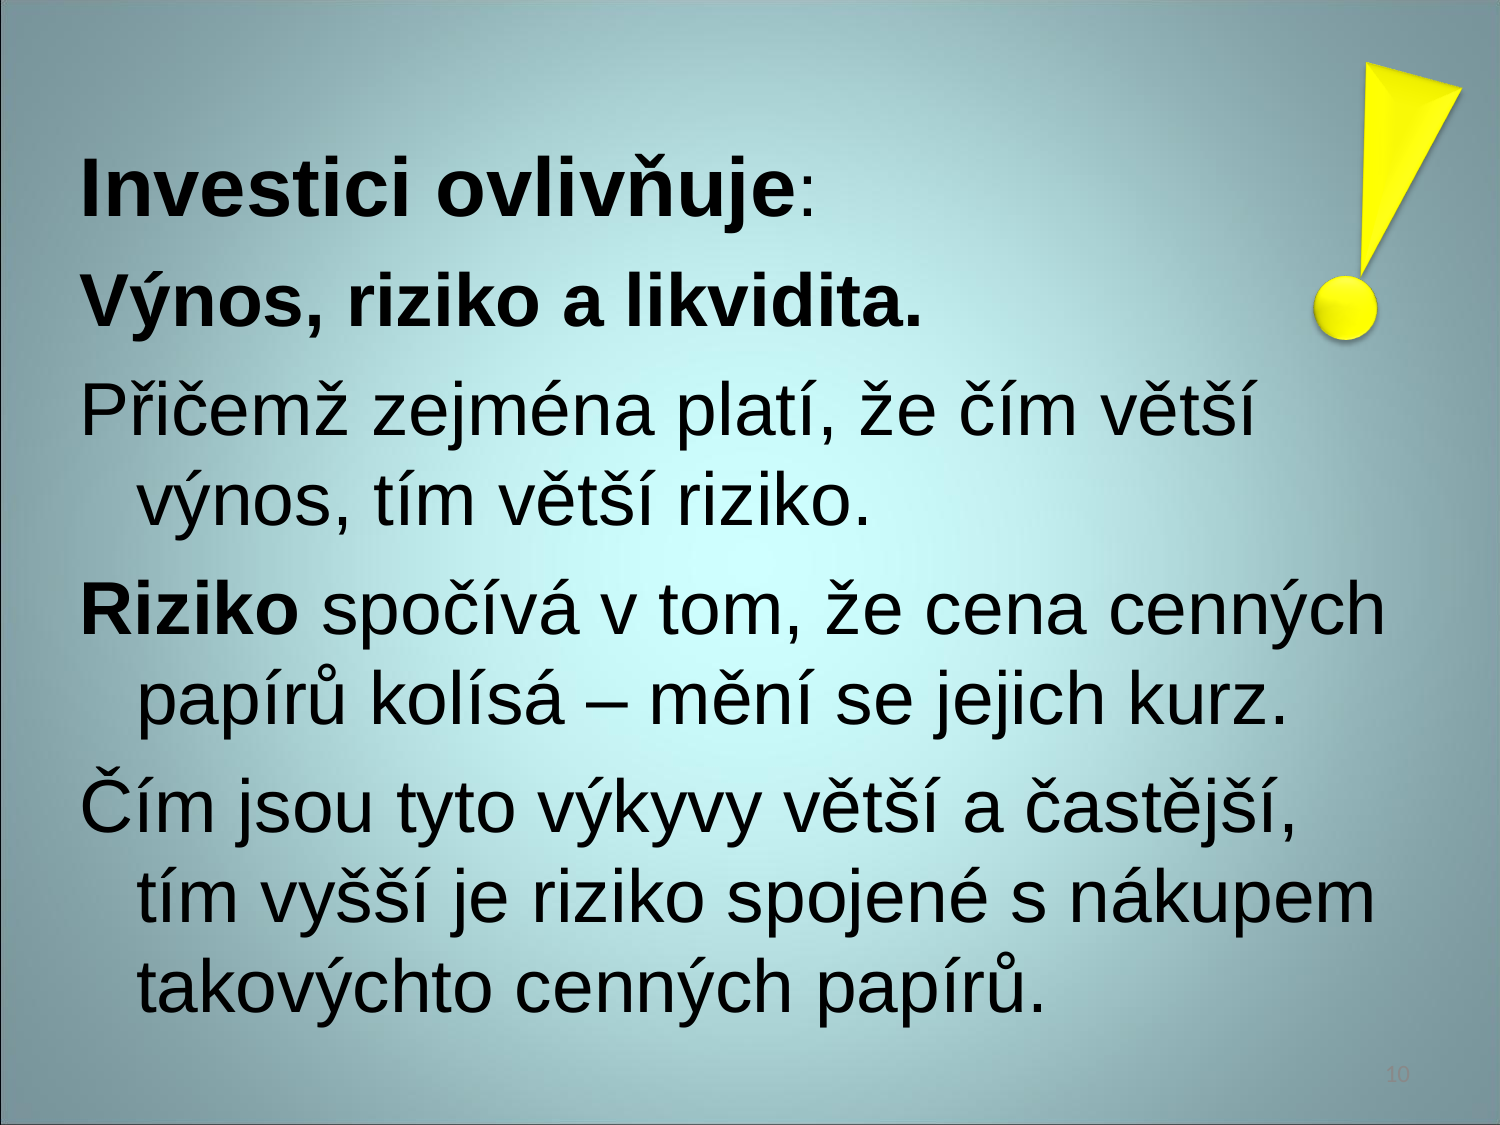

# Investici ovlivňuje:
Výnos, riziko a likvidita.
Přičemž zejména platí, že čím větší výnos, tím větší riziko.
Riziko spočívá v tom, že cena cenných papírů kolísá – mění se jejich kurz.
Čím jsou tyto výkyvy větší a častější, tím vyšší je riziko spojené s nákupem takovýchto cenných papírů.